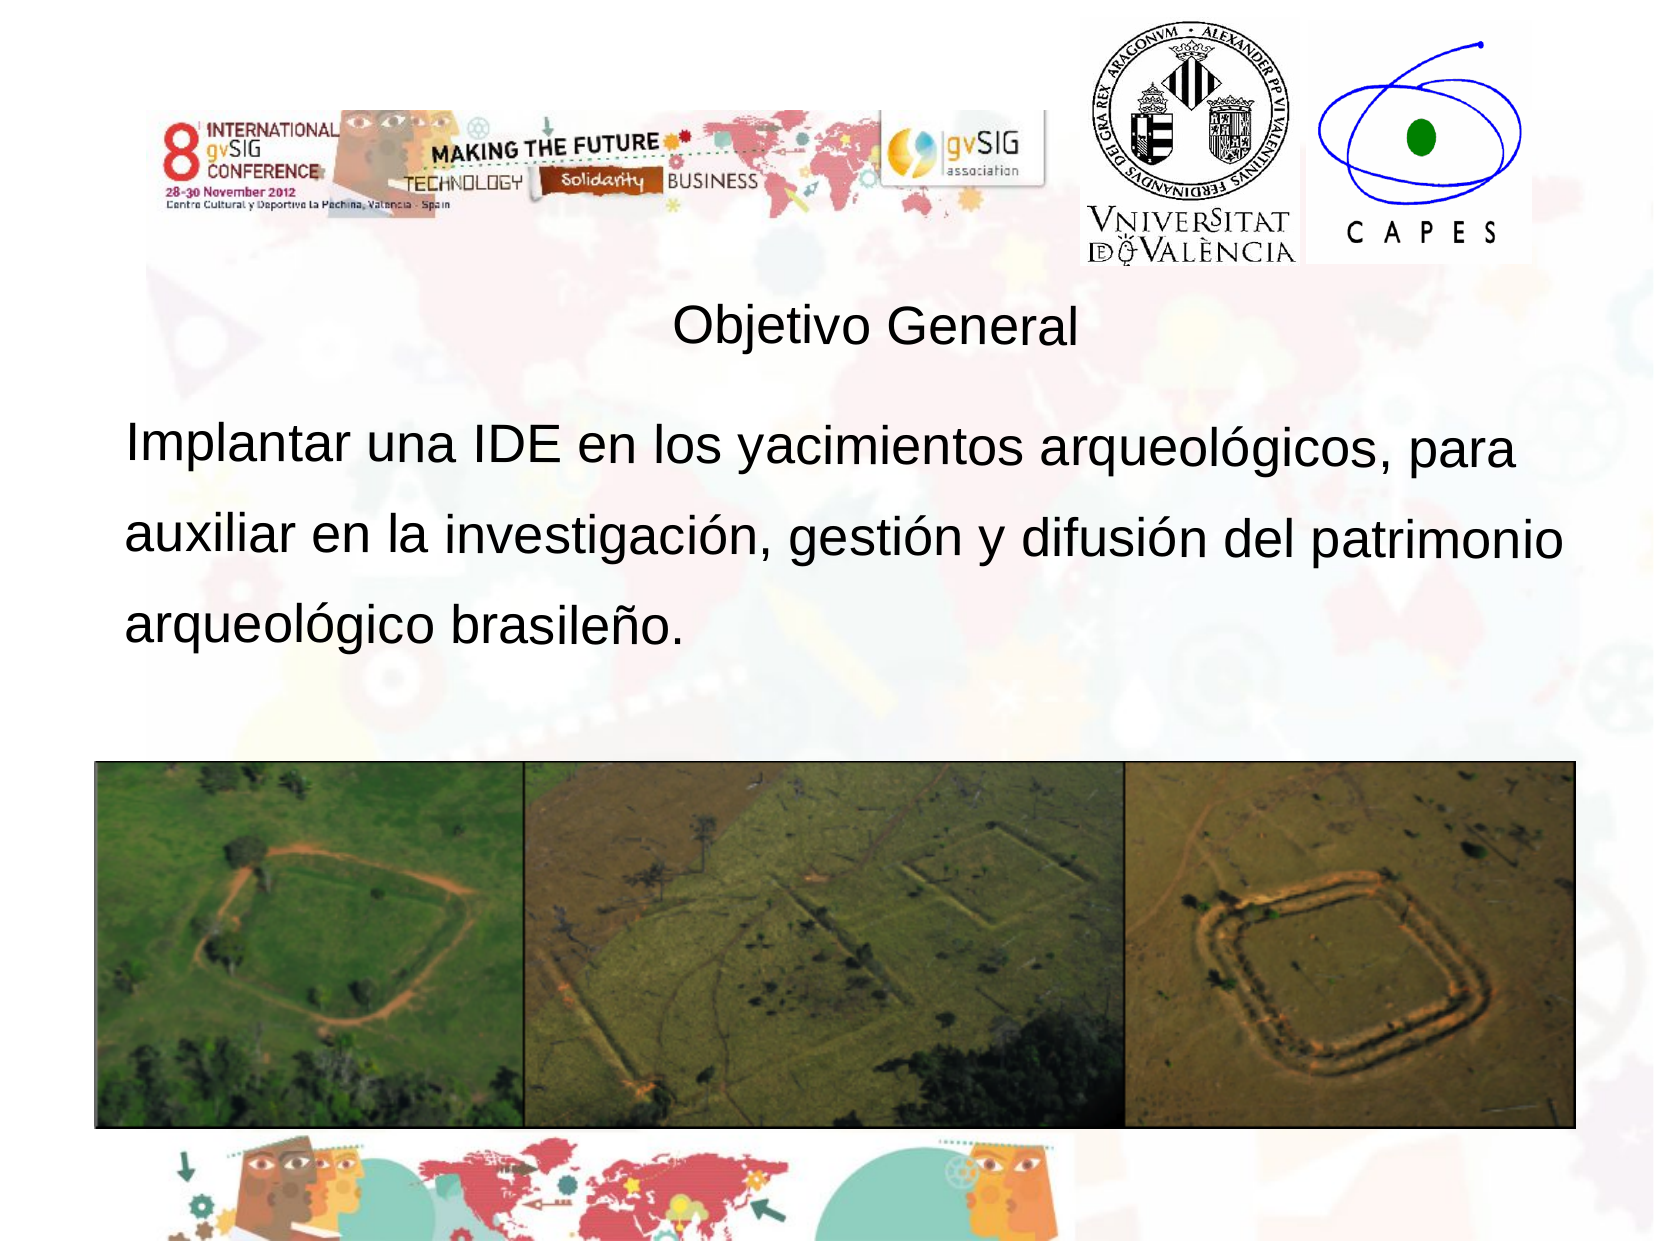

# Objetivo General
Implantar una IDE en los yacimientos arqueológicos, para auxiliar en la investigación, gestión y difusión del patrimonio arqueológico brasileño.